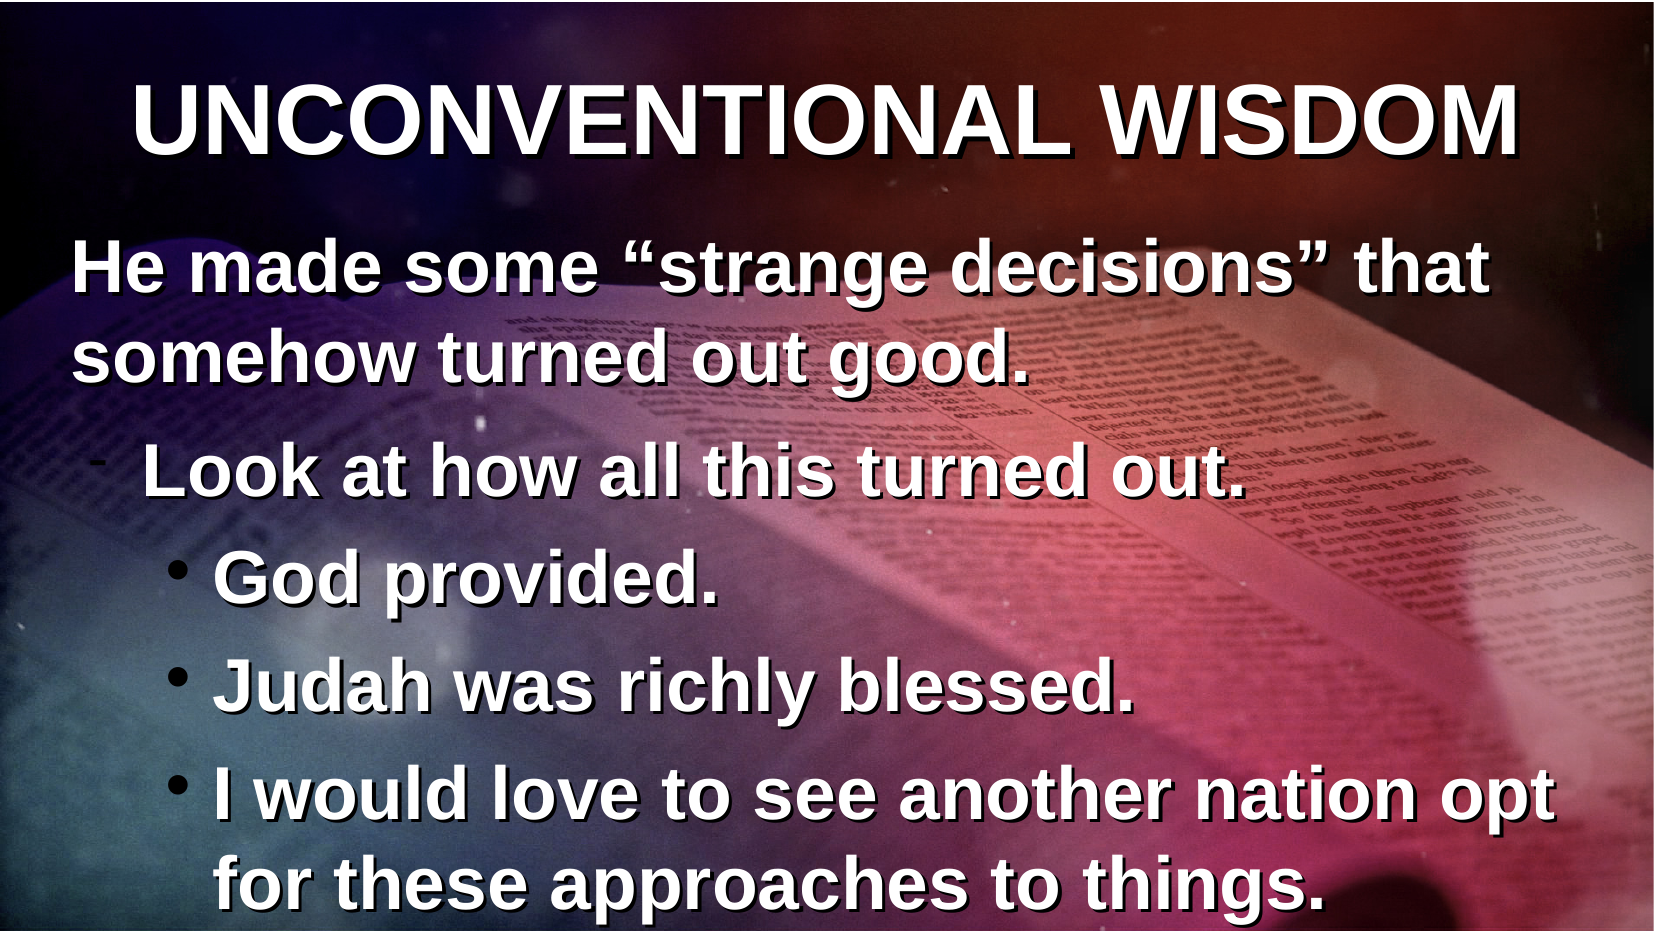

UNCONVENTIONAL WISDOM
He made some “strange decisions” that somehow turned out good.
Look at how all this turned out.
God provided.
Judah was richly blessed.
I would love to see another nation opt for these approaches to things.